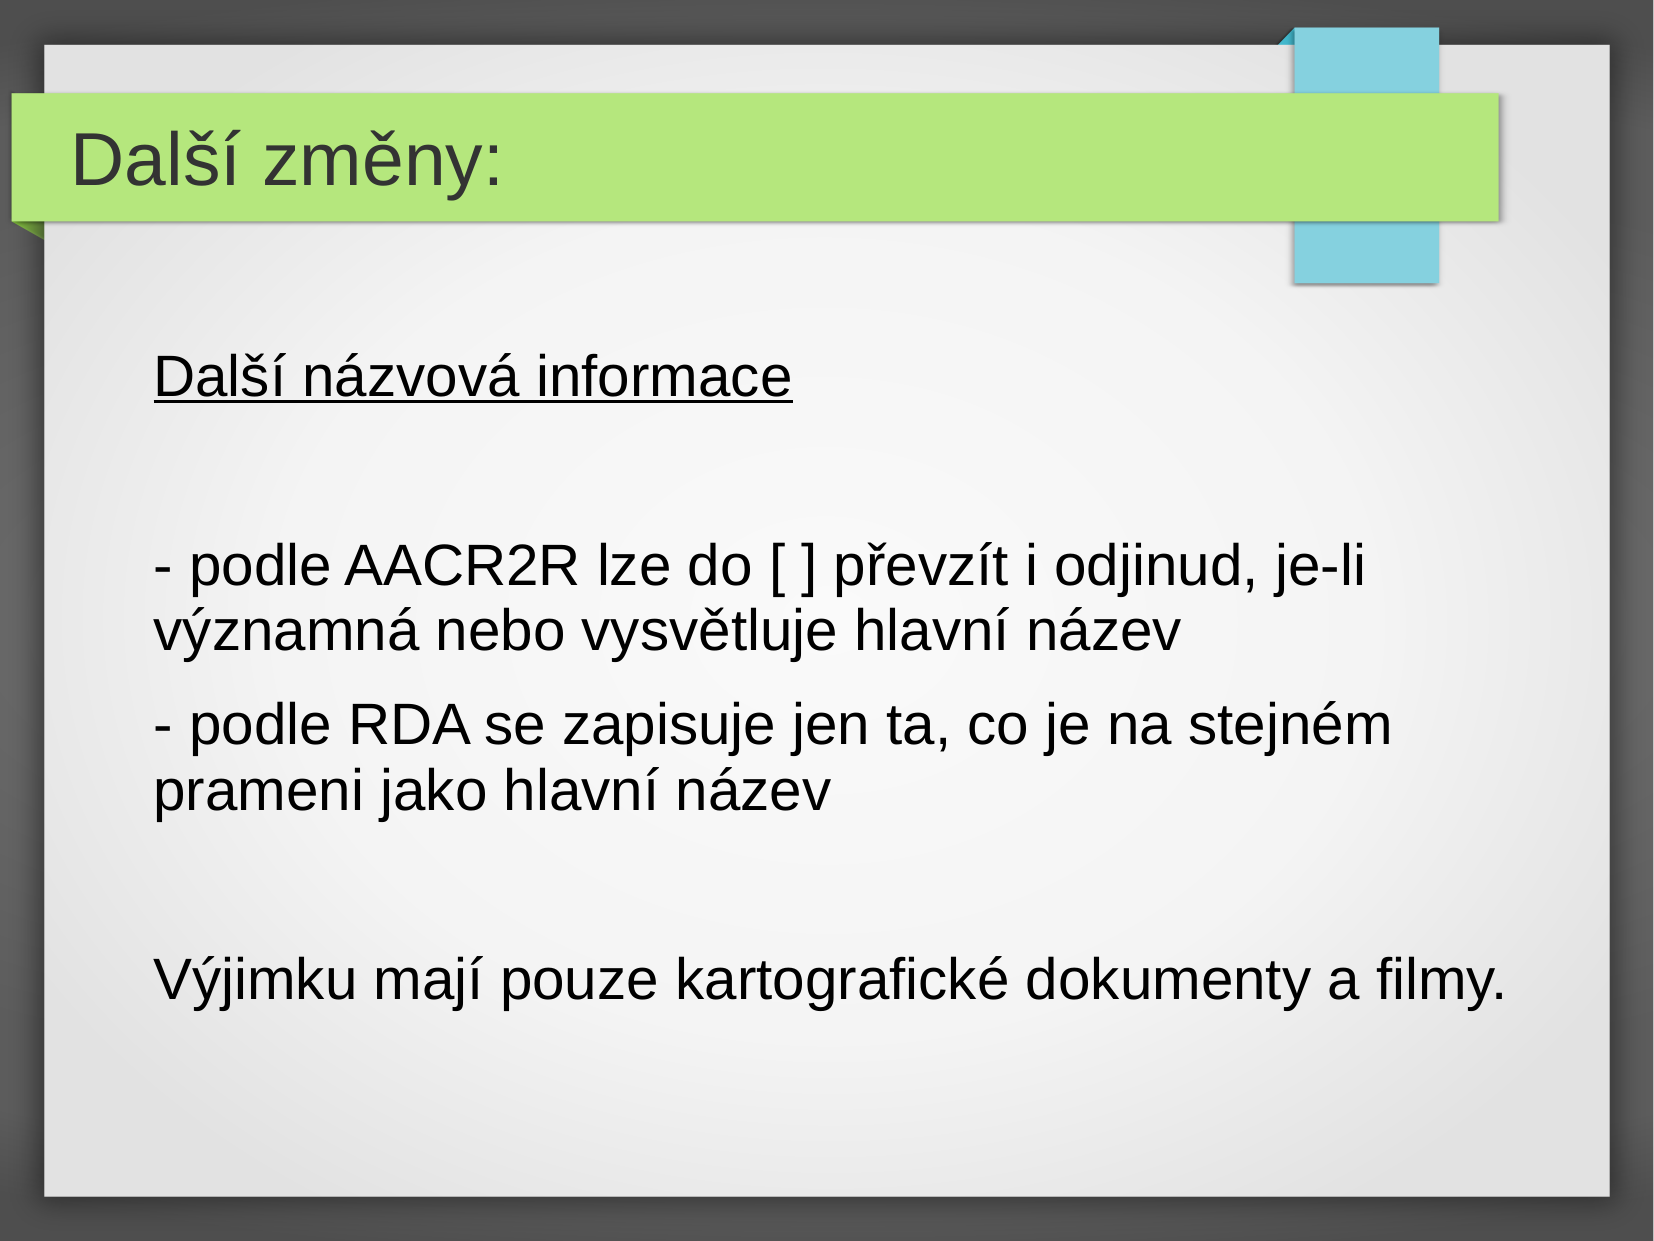

# Další změny:
Další názvová informace
- podle AACR2R lze do [ ] převzít i odjinud, je-li významná nebo vysvětluje hlavní název
- podle RDA se zapisuje jen ta, co je na stejném prameni jako hlavní název
Výjimku mají pouze kartografické dokumenty a filmy.